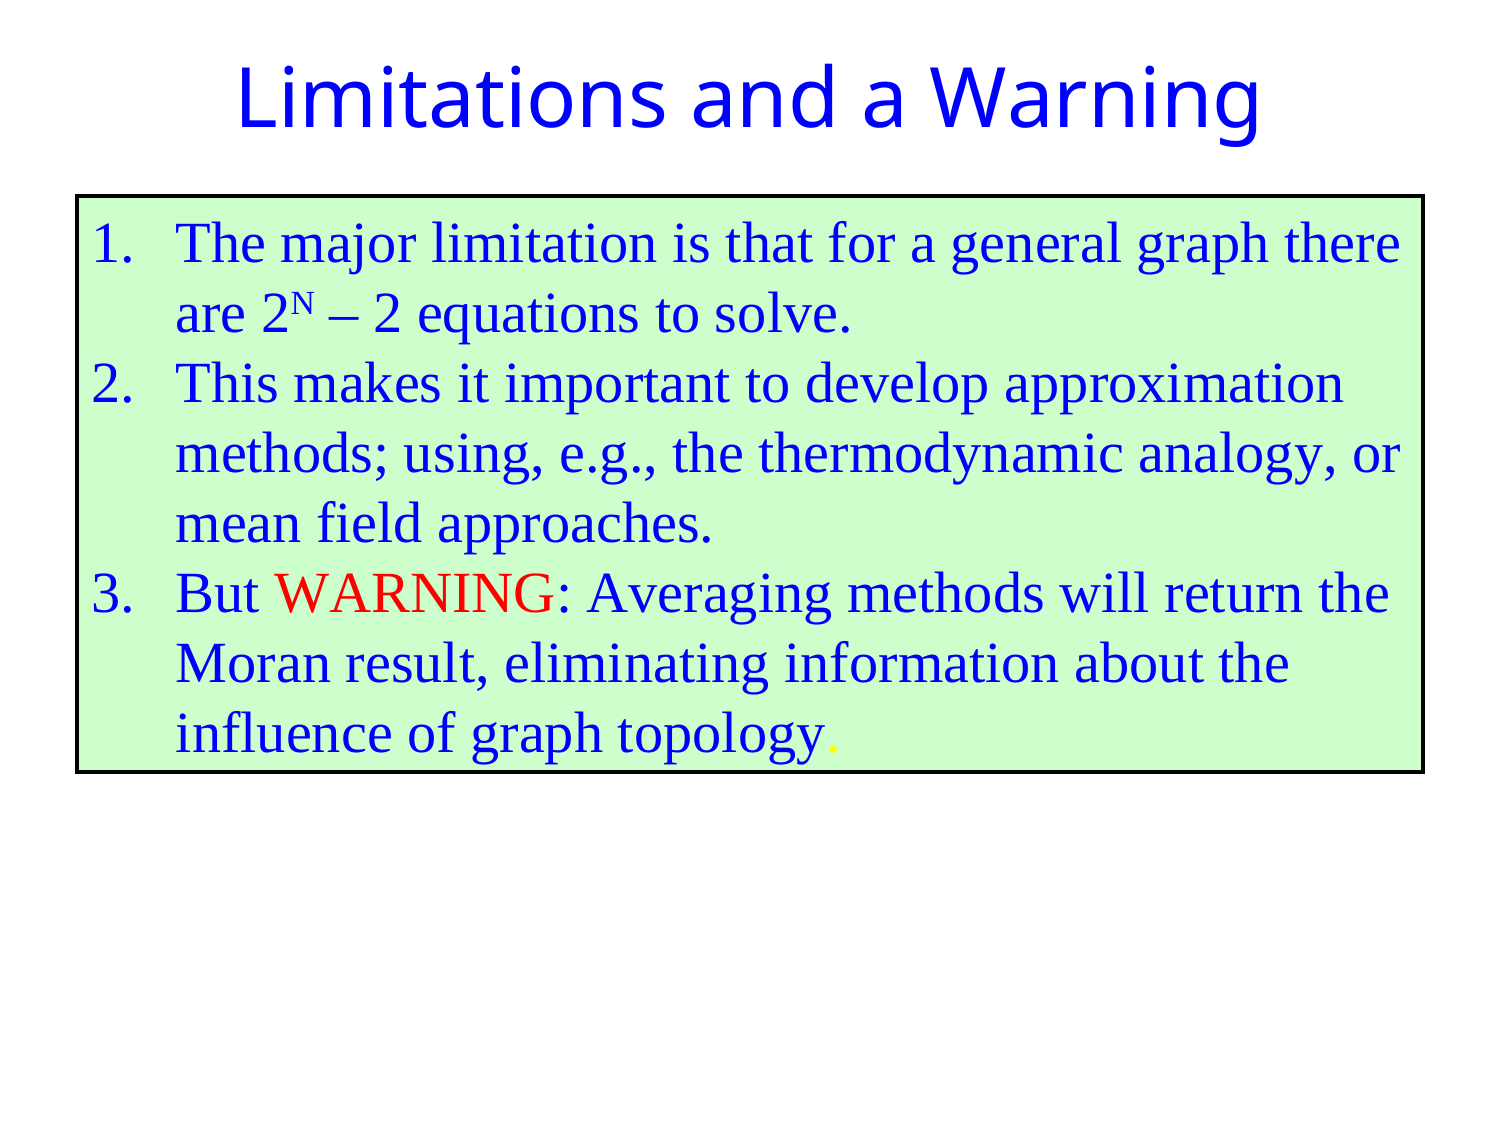

# Limitations and a Warning
The major limitation is that for a general graph there are 2N – 2 equations to solve.
This makes it important to develop approximation methods; using, e.g., the thermodynamic analogy, or mean field approaches.
But WARNING: Averaging methods will return the Moran result, eliminating information about the influence of graph topology.